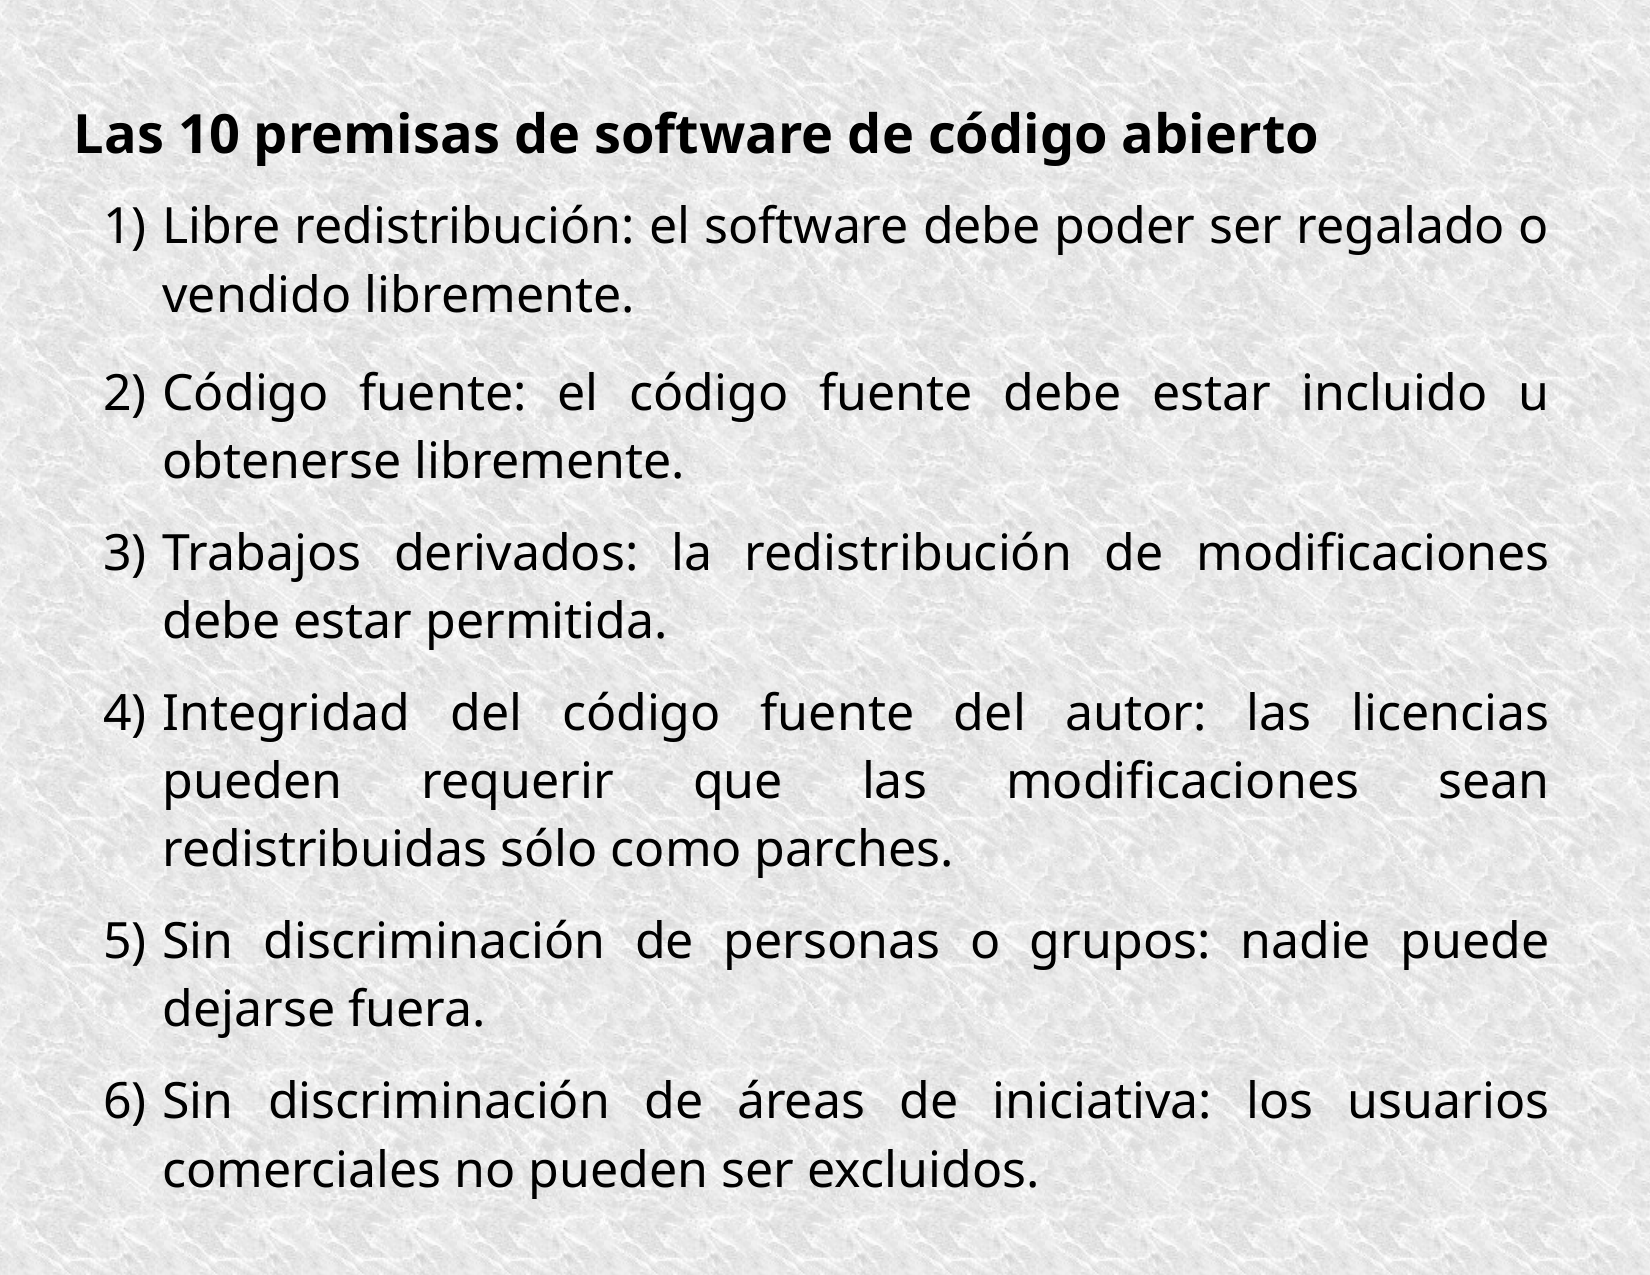

Las 10 premisas de software de código abierto
Libre redistribución: el software debe poder ser regalado o vendido libremente.
Código fuente: el código fuente debe estar incluido u obtenerse libremente.
Trabajos derivados: la redistribución de modificaciones debe estar permitida.
Integridad del código fuente del autor: las licencias pueden requerir que las modificaciones sean redistribuidas sólo como parches.
Sin discriminación de personas o grupos: nadie puede dejarse fuera.
Sin discriminación de áreas de iniciativa: los usuarios comerciales no pueden ser excluidos.